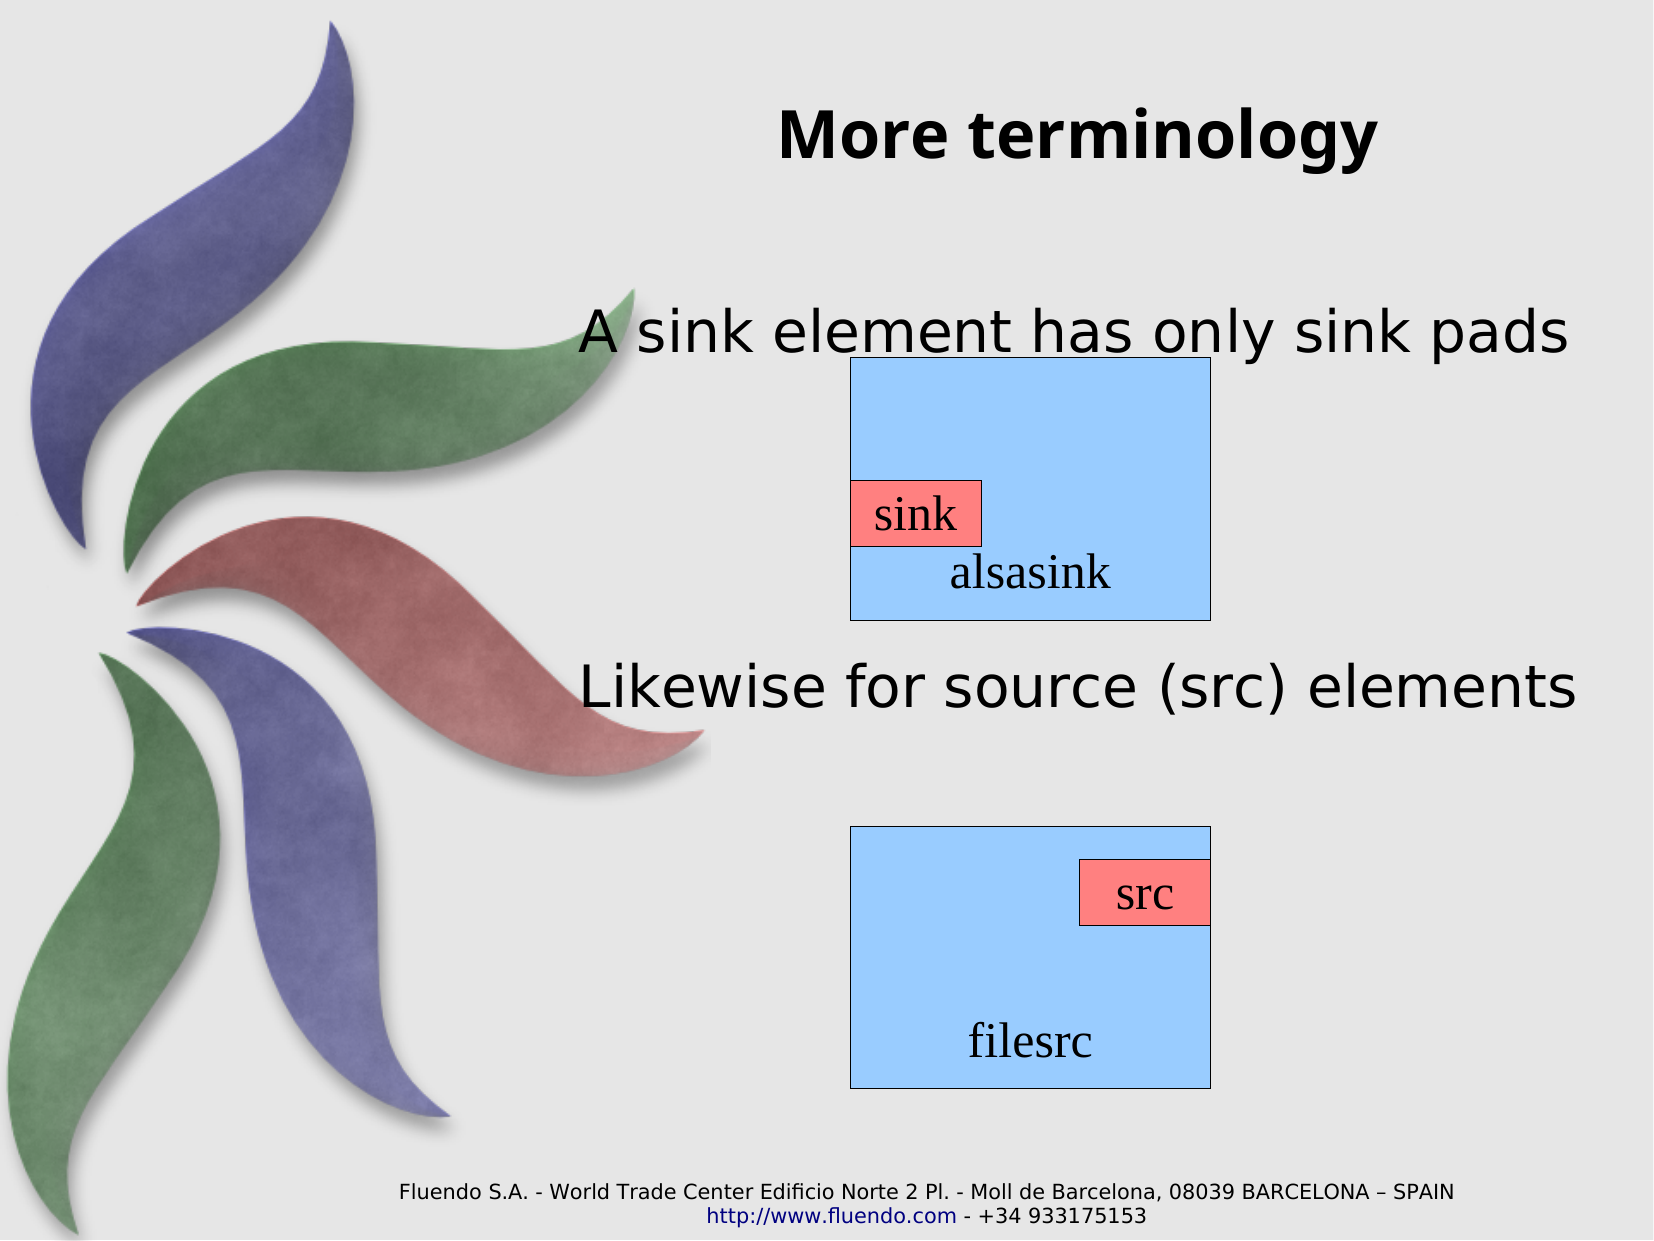

# More terminology
A sink element has only sink pads
Likewise for source (src) elements
alsasink
sink
filesrc
src